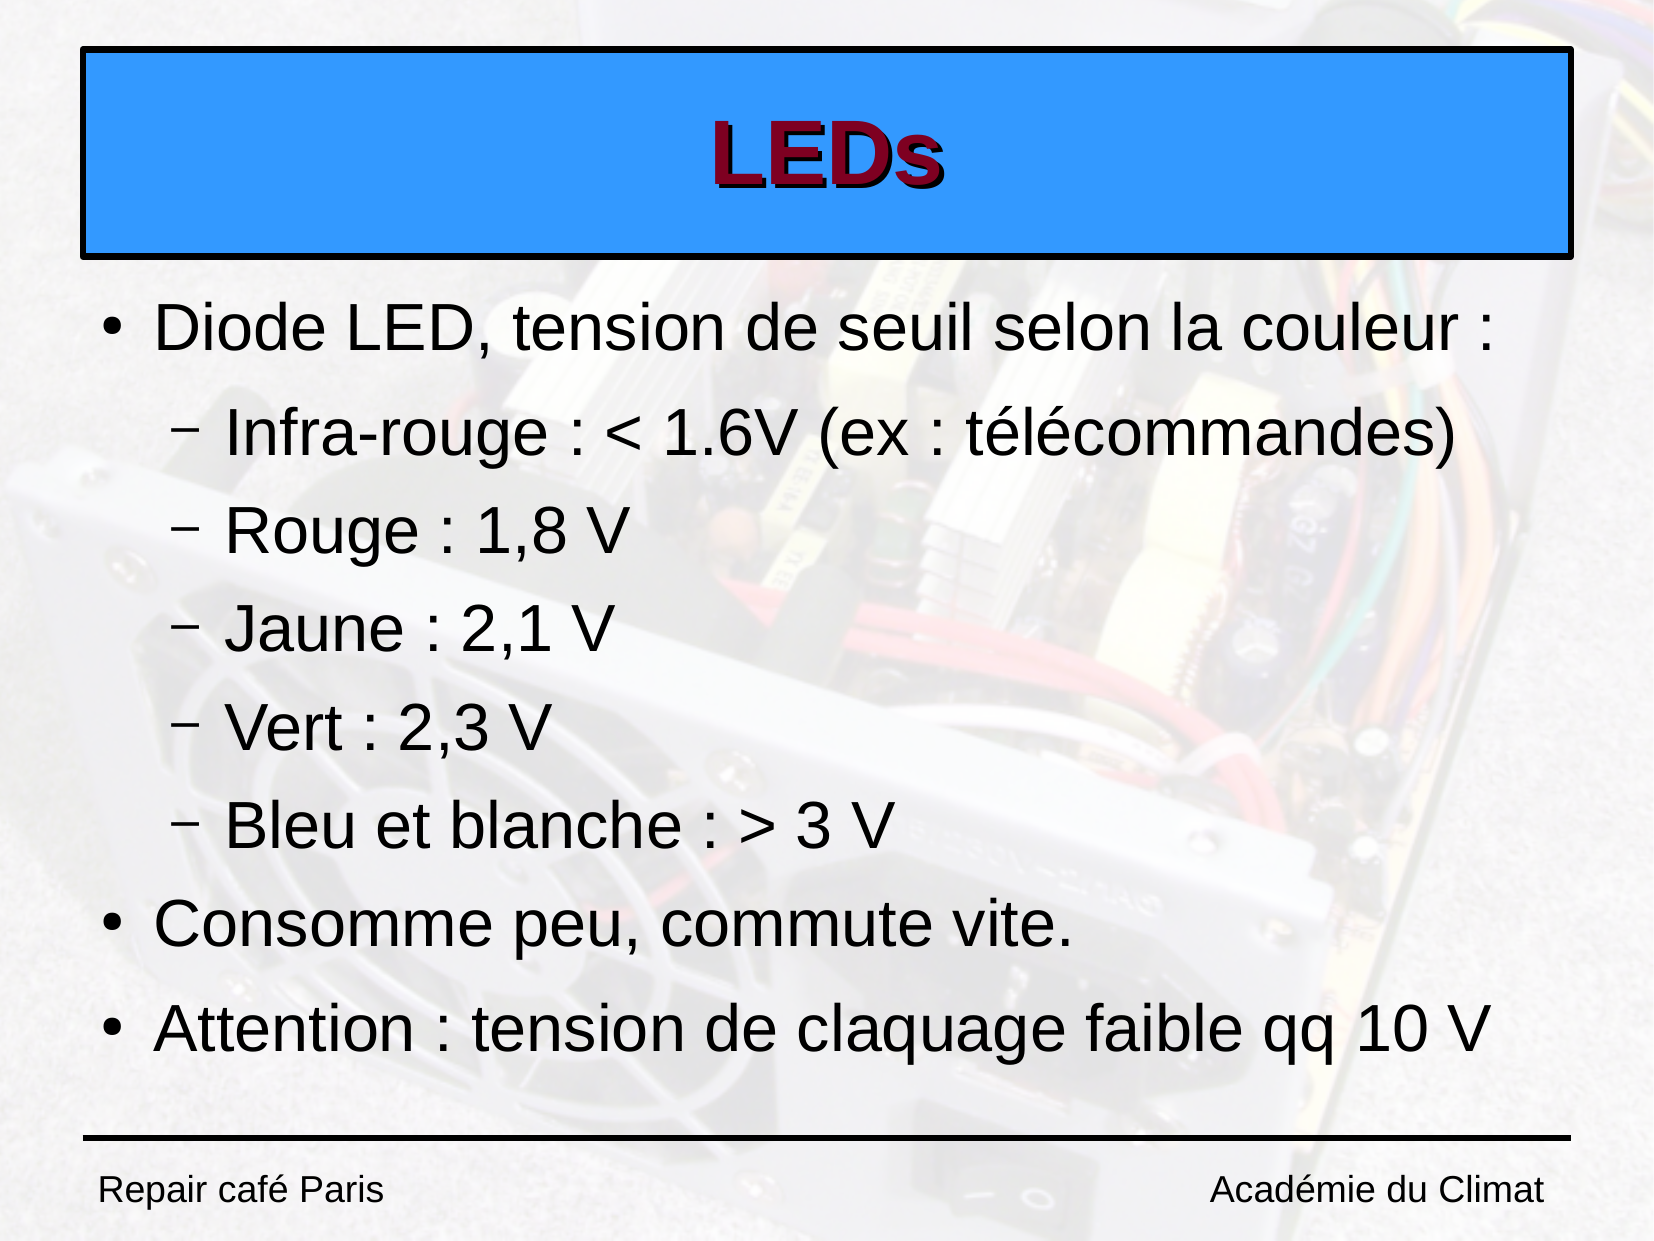

# LEDs
Diode LED, tension de seuil selon la couleur :
Infra-rouge : < 1.6V (ex : télécommandes)
Rouge : 1,8 V
Jaune : 2,1 V
Vert : 2,3 V
Bleu et blanche : > 3 V
Consomme peu, commute vite.
Attention : tension de claquage faible qq 10 V
Repair café Paris	Académie du Climat